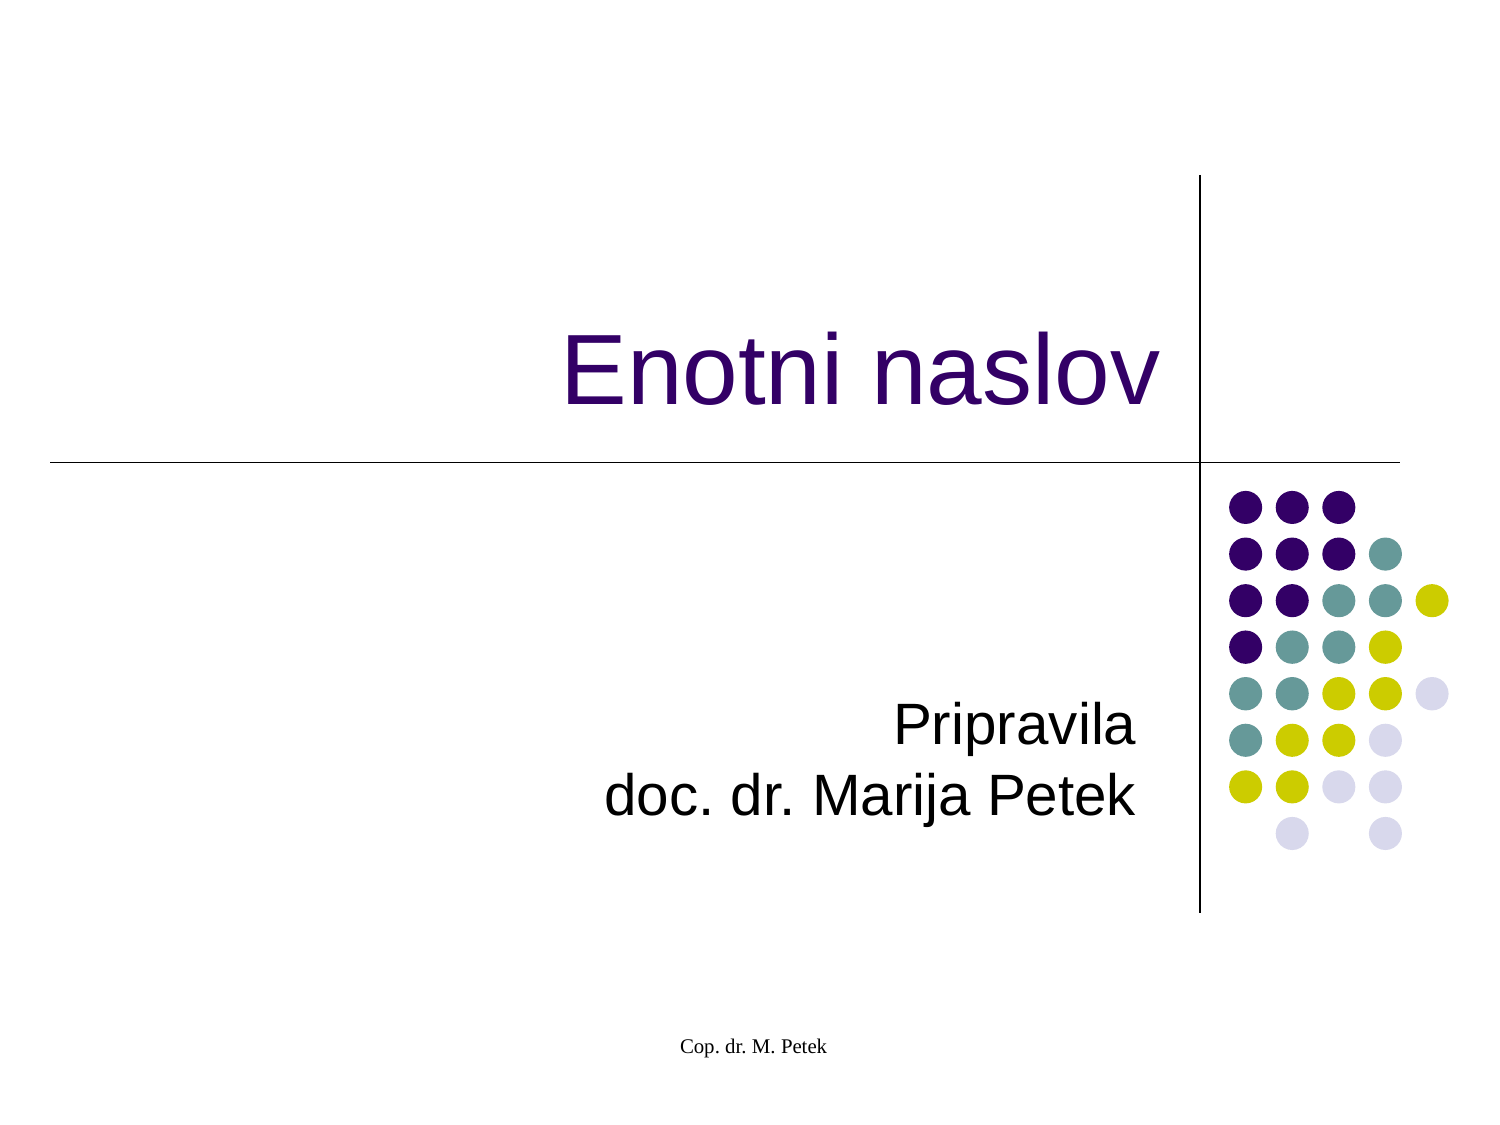

# Enotni naslov
Pripravila
doc. dr. Marija Petek
Cop. dr. M. Petek